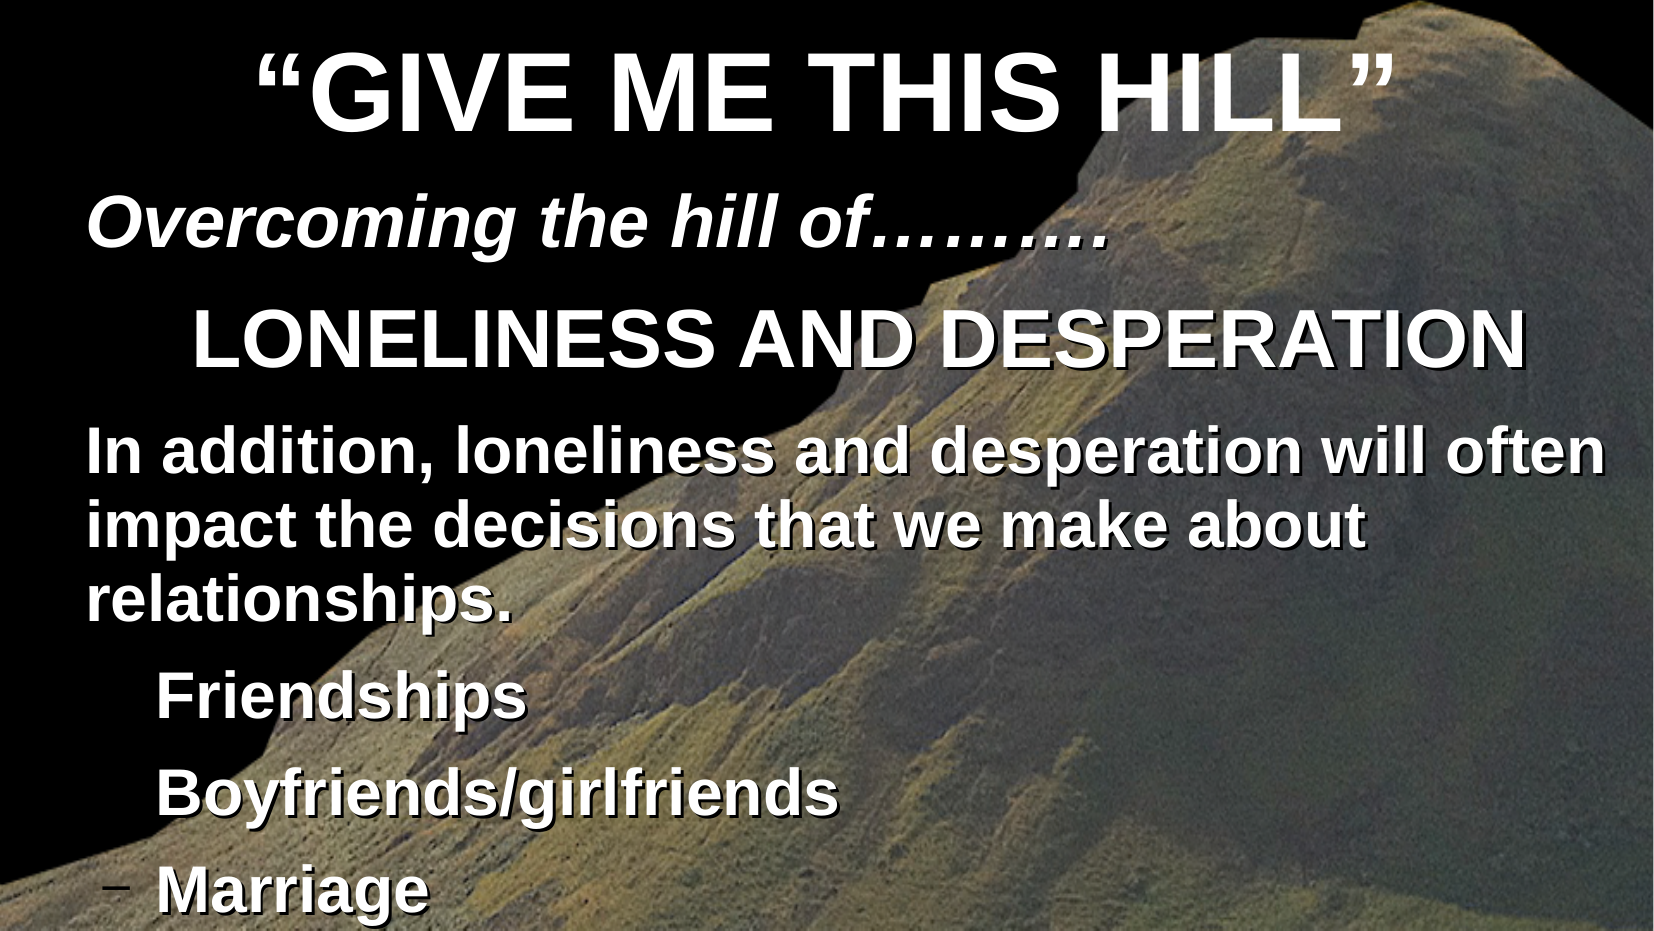

# “GIVE ME THIS HILL”
Overcoming the hill of……….
LONELINESS AND DESPERATION
In addition, loneliness and desperation will often impact the decisions that we make about relationships.
Friendships
Boyfriends/girlfriends
Marriage